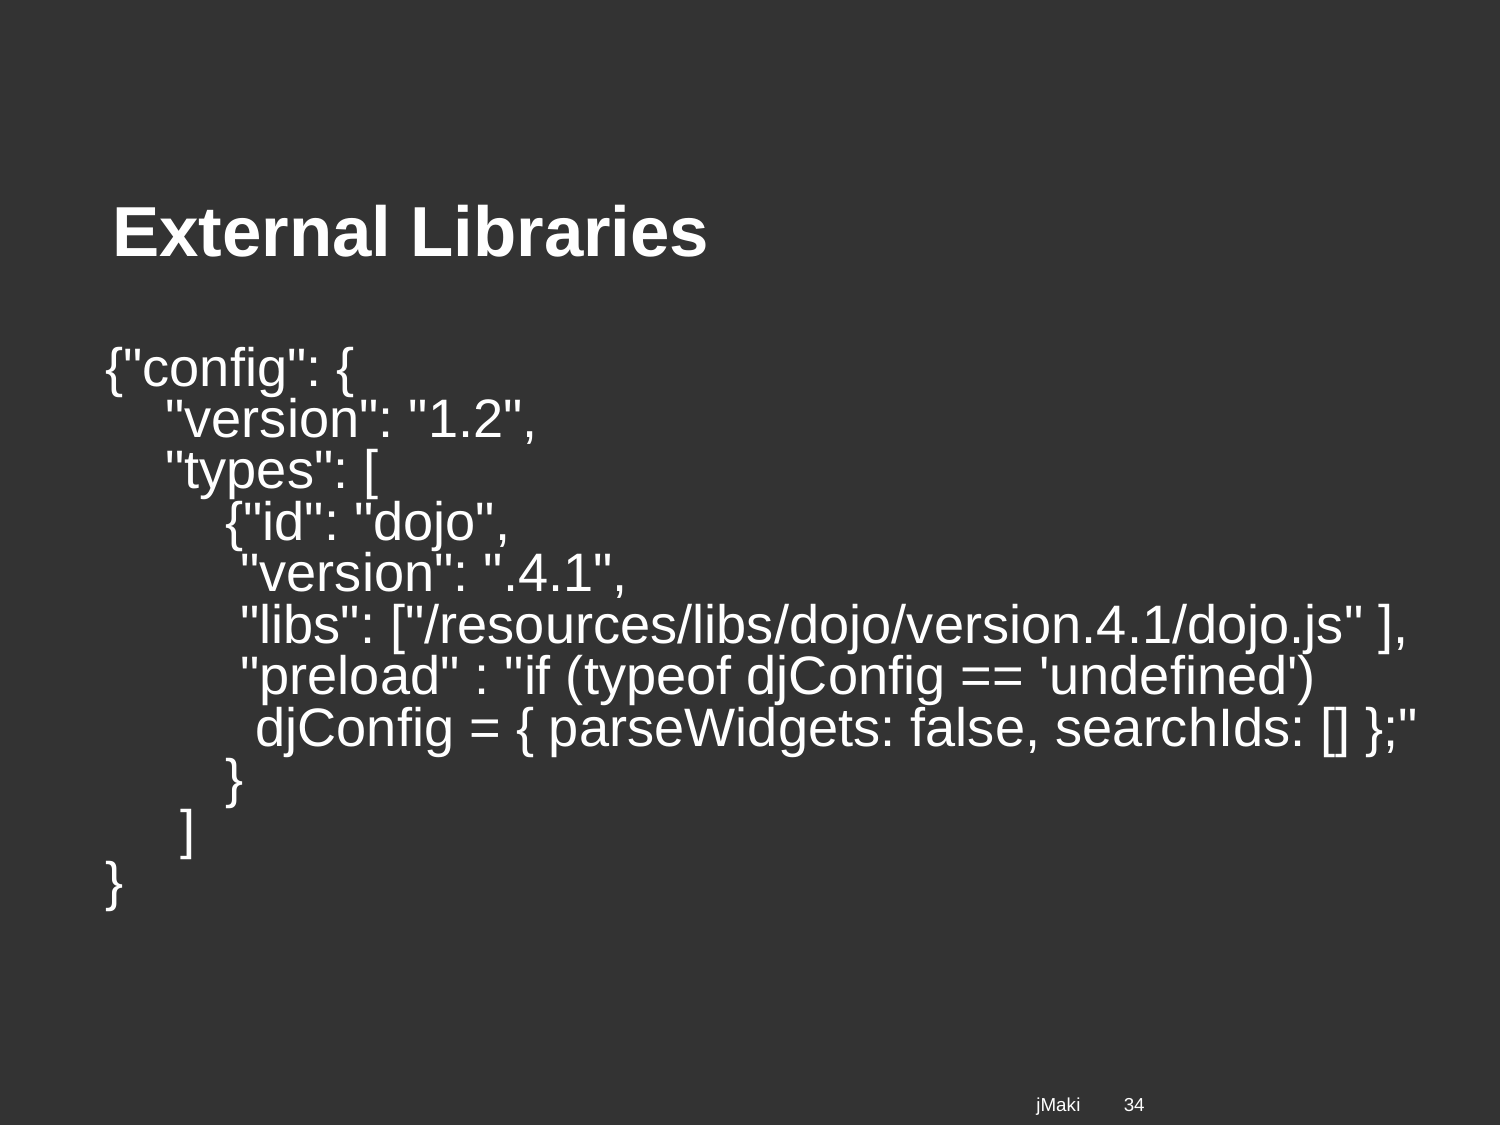

# External Libraries
{"config": {
 "version": "1.2",
 "types": [
 {"id": "dojo",
 "version": ".4.1",
 "libs": ["/resources/libs/dojo/version.4.1/dojo.js" ],
 "preload" : "if (typeof djConfig == 'undefined')
		djConfig = { parseWidgets: false, searchIds: [] };"
 }
 ]
}